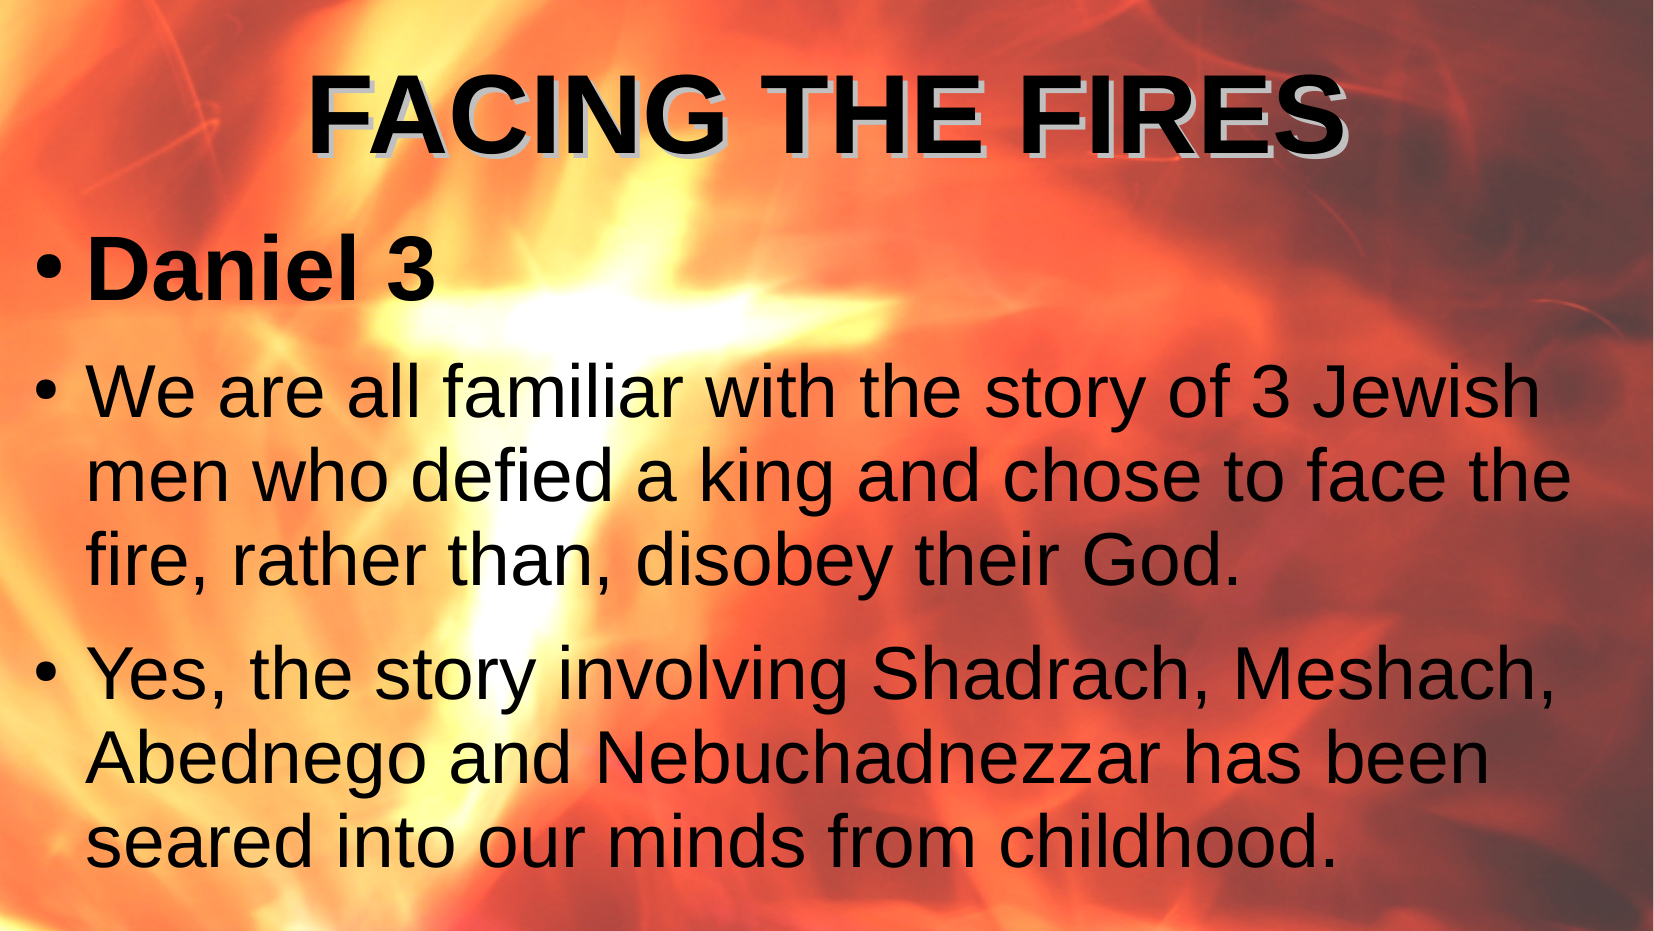

# FACING THE FIRES
Daniel 3
We are all familiar with the story of 3 Jewish men who defied a king and chose to face the fire, rather than, disobey their God.
Yes, the story involving Shadrach, Meshach, Abednego and Nebuchadnezzar has been seared into our minds from childhood.